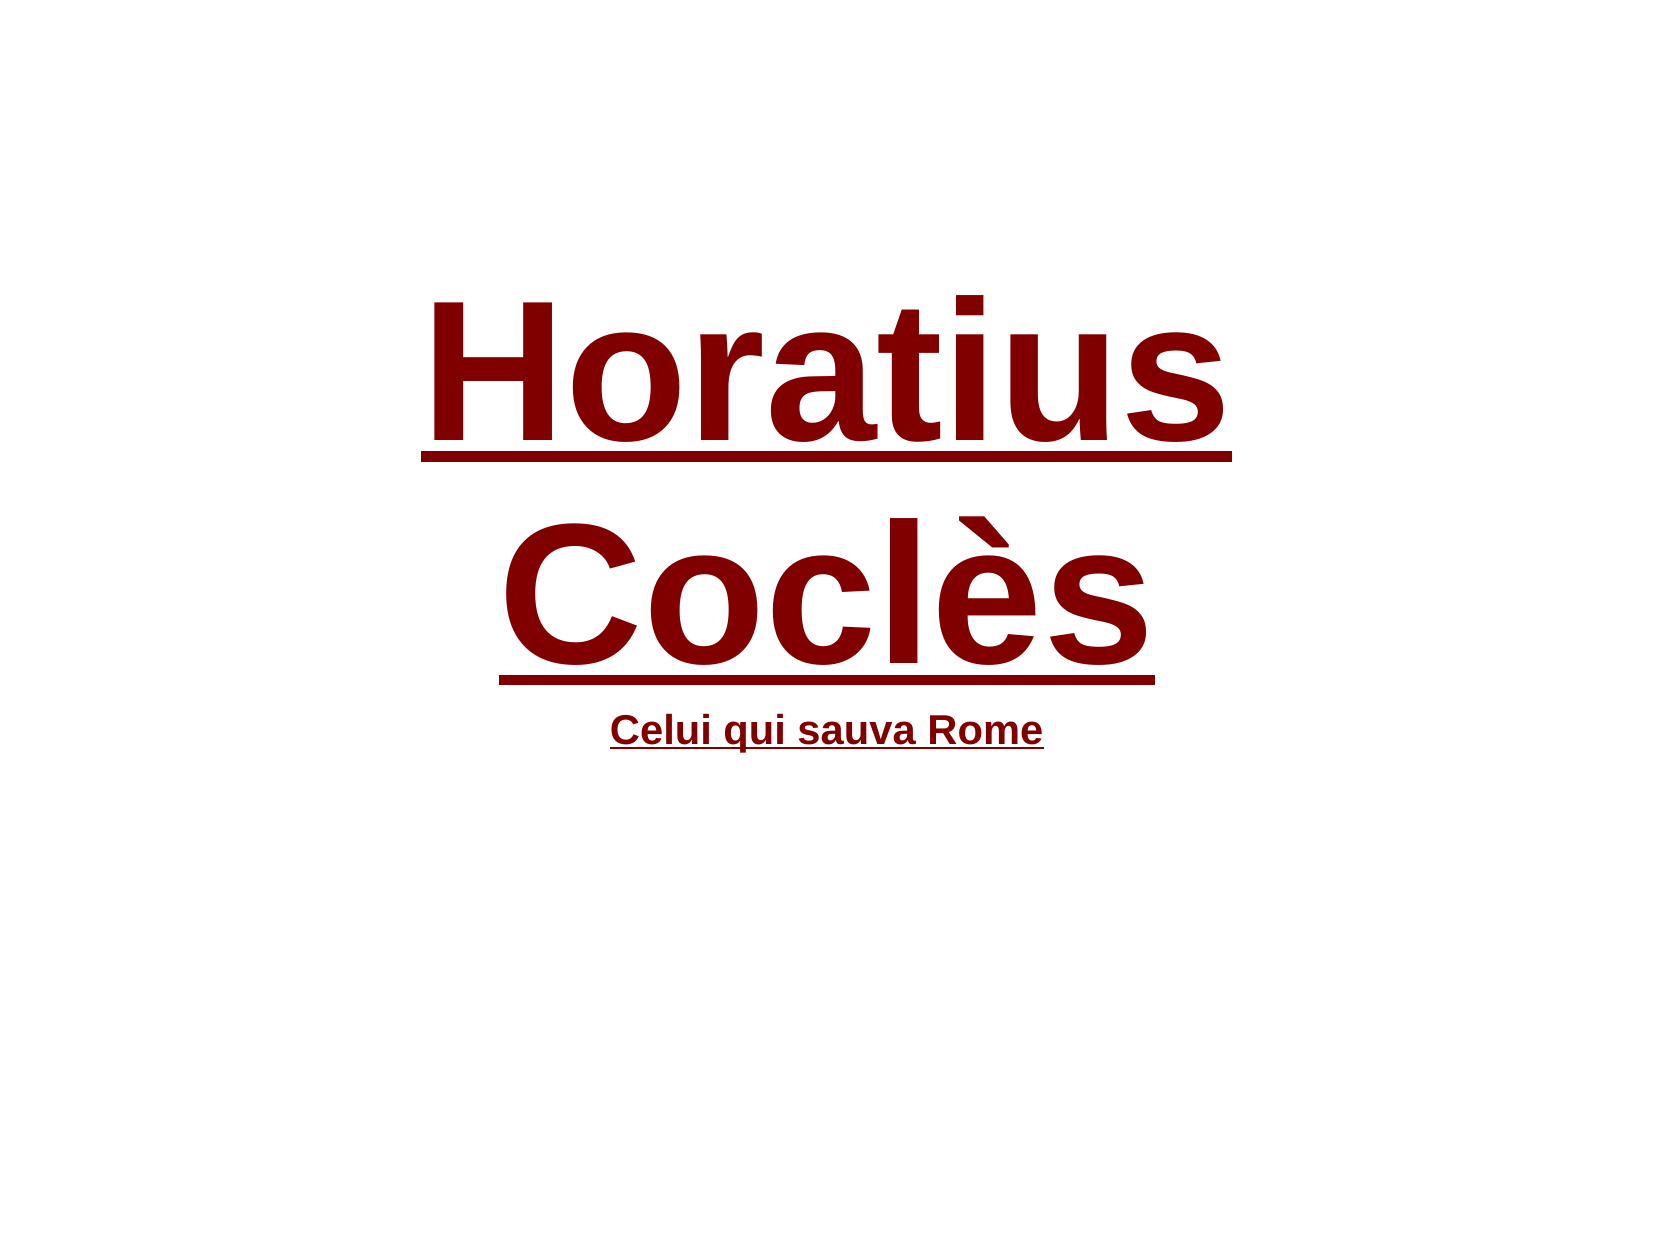

# Horatius
Coclès
Celui qui sauva Rome